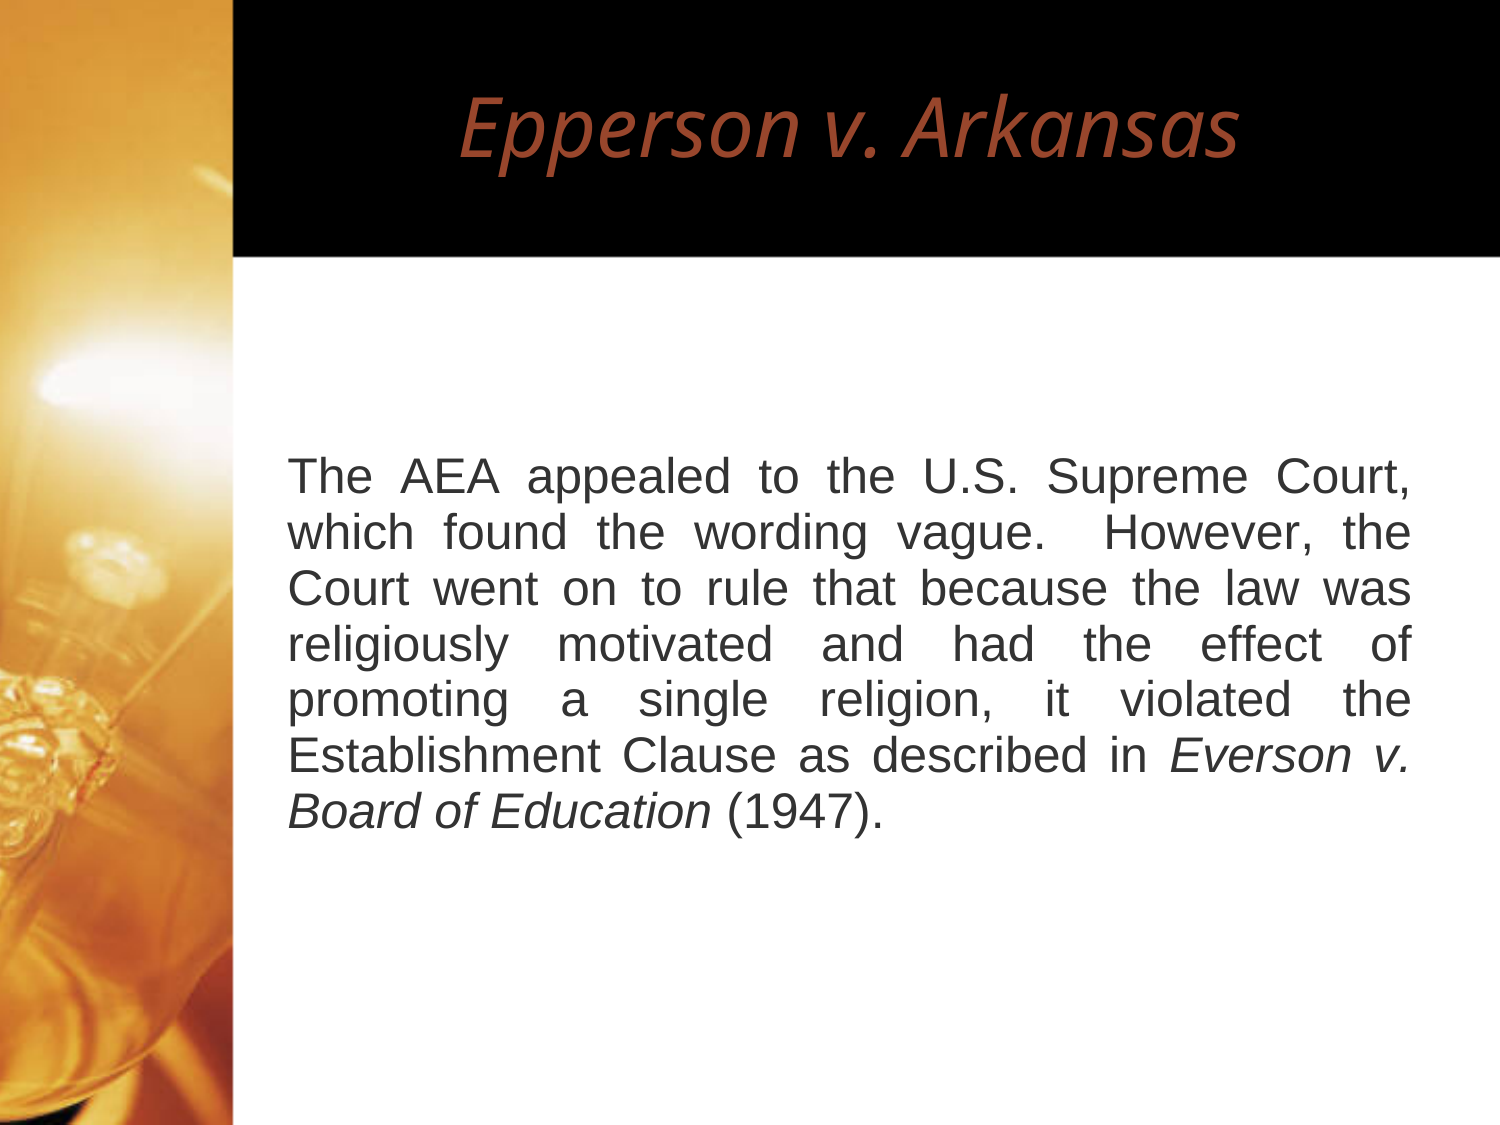

# Epperson v. Arkansas
The AEA appealed to the U.S. Supreme Court, which found the wording vague. However, the Court went on to rule that because the law was religiously motivated and had the effect of promoting a single religion, it violated the Establishment Clause as described in Everson v. Board of Education (1947).